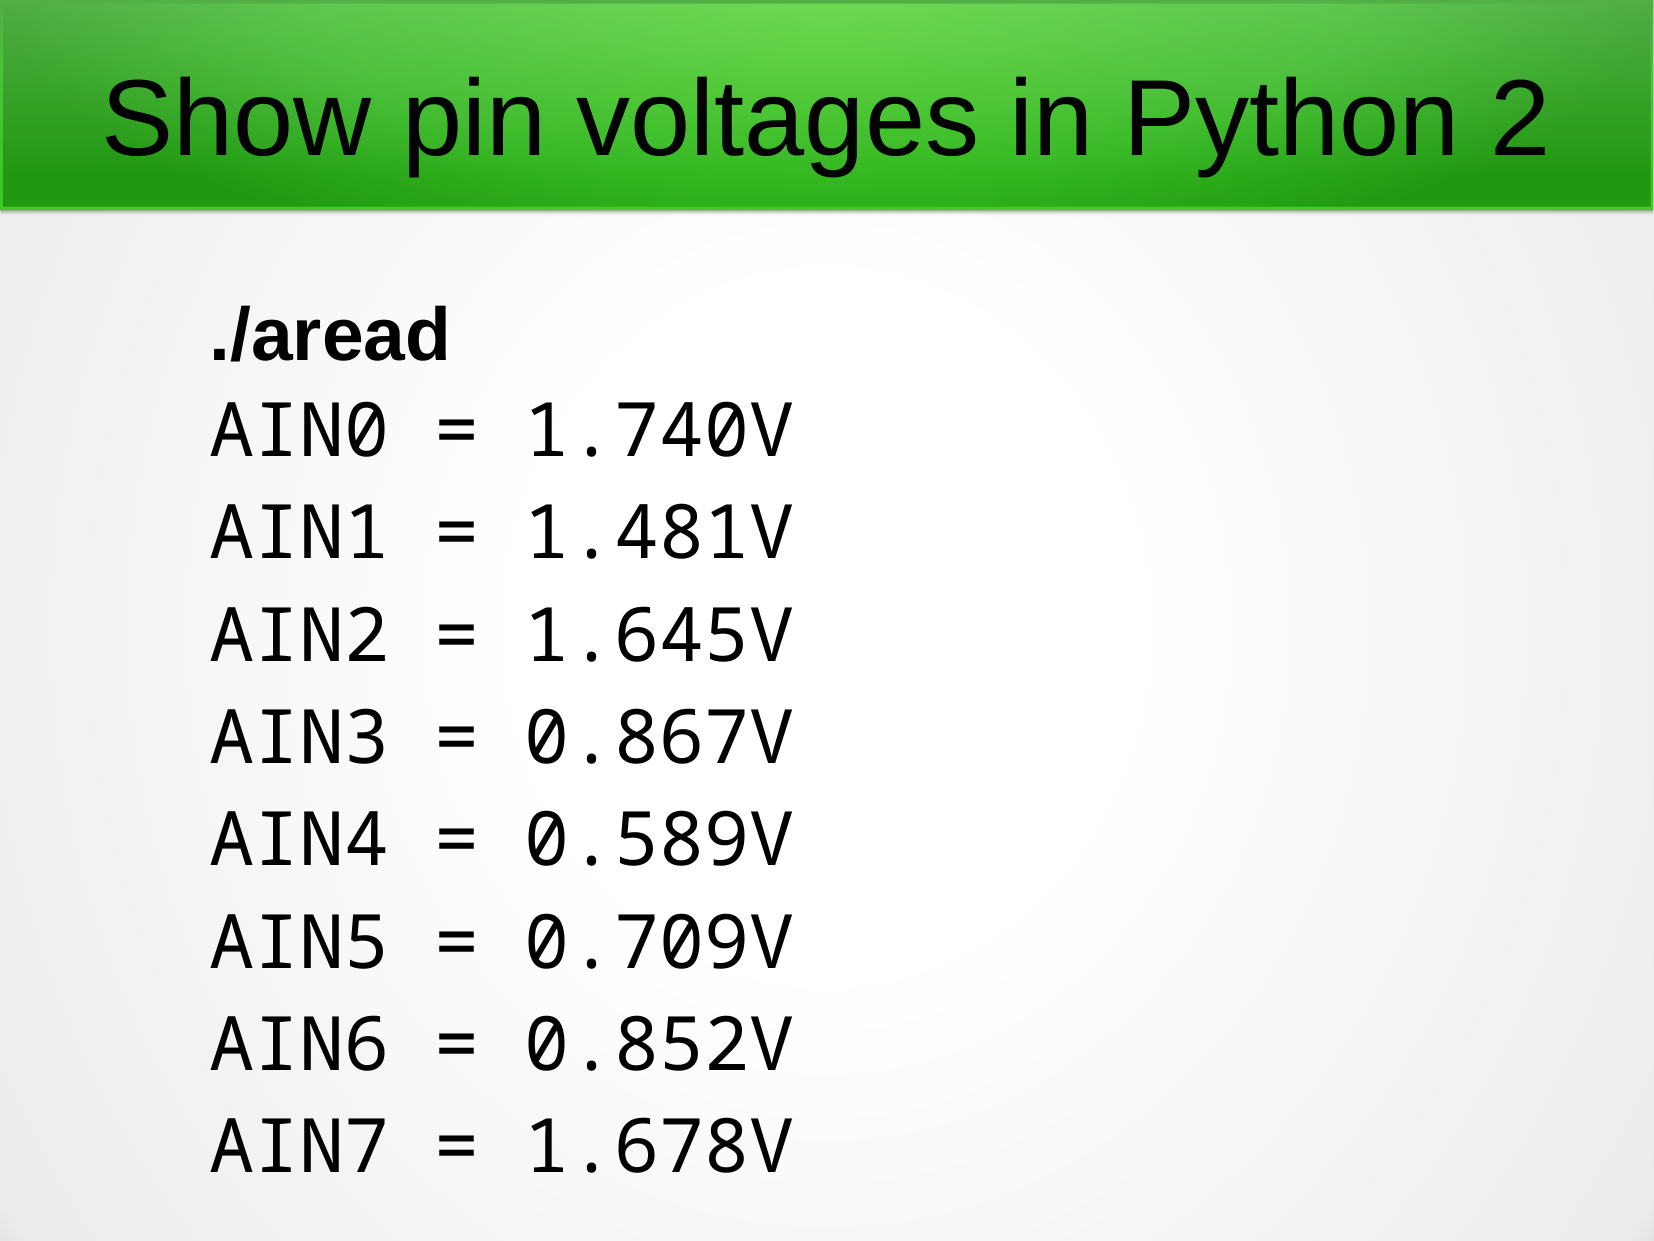

# Show pin voltages in Python 2
./aread
AIN0 = 1.740V
AIN1 = 1.481V
AIN2 = 1.645V
AIN3 = 0.867V
AIN4 = 0.589V
AIN5 = 0.709V
AIN6 = 0.852V
AIN7 = 1.678V